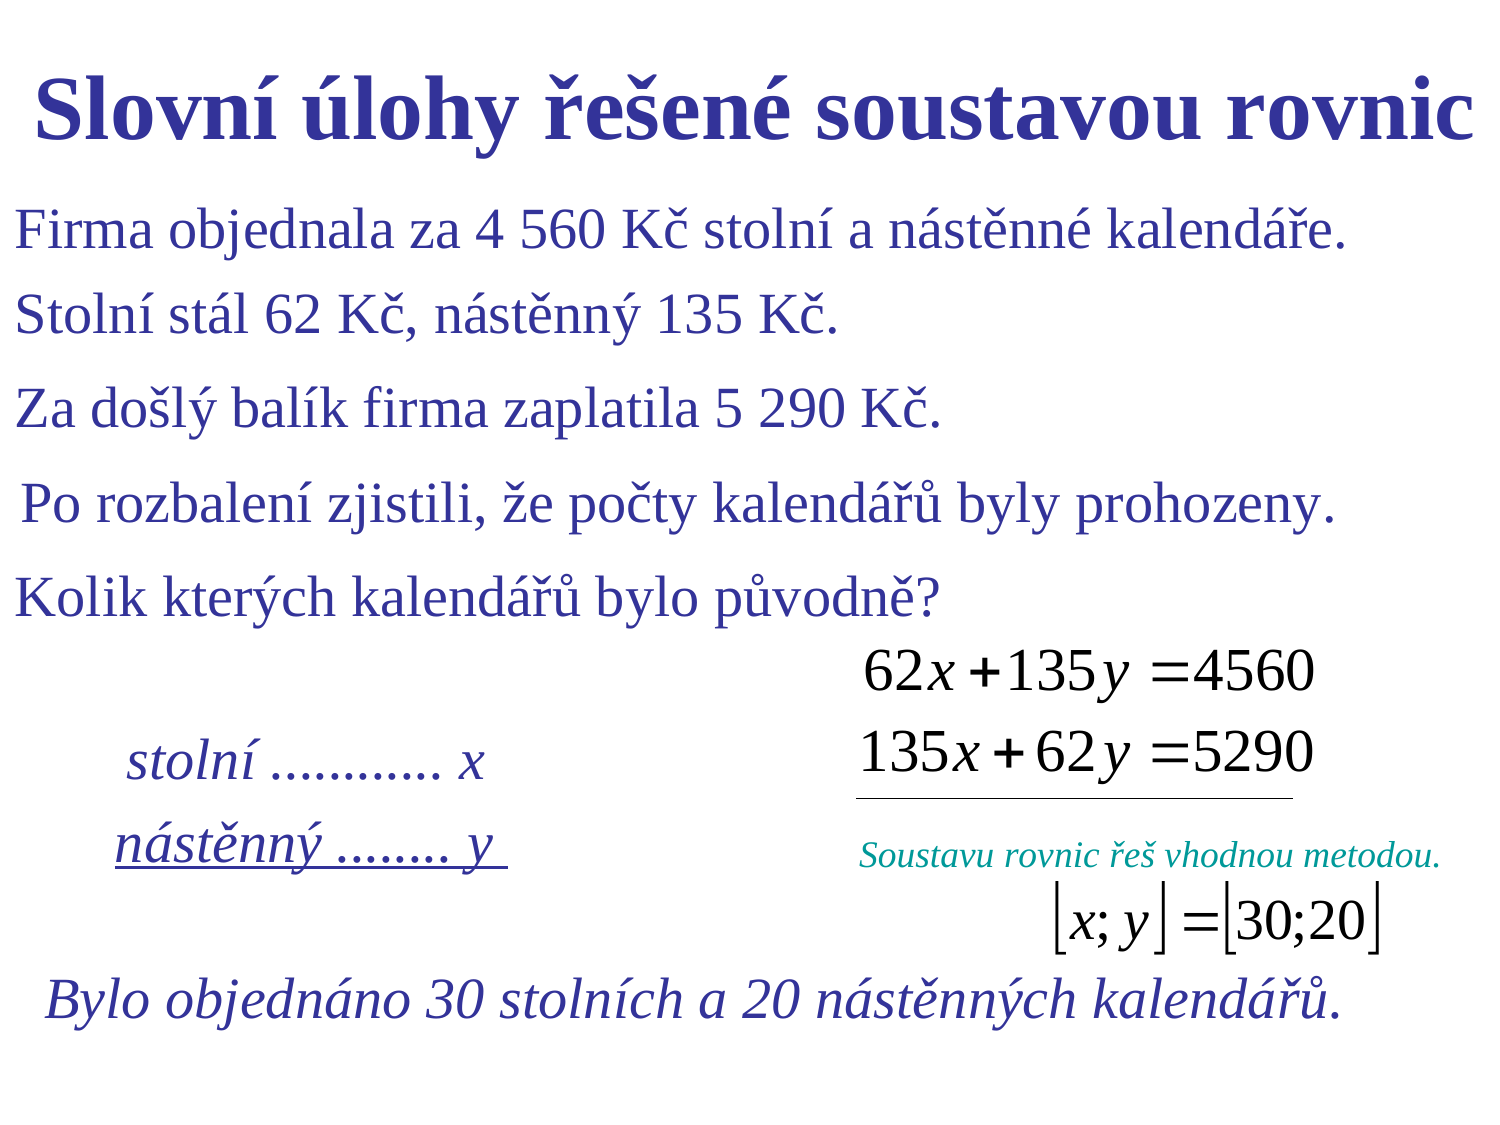

Slovní úlohy řešené soustavou rovnic
Firma objednala za 4 560 Kč stolní a nástěnné kalendáře.
Stolní stál 62 Kč, nástěnný 135 Kč.
Za došlý balík firma zaplatila 5 290 Kč.
Po rozbalení zjistili, že počty kalendářů byly prohozeny.
Kolik kterých kalendářů bylo původně?
stolní ............ x
nástěnný ........ y
Soustavu rovnic řeš vhodnou metodou.
Bylo objednáno 30 stolních a 20 nástěnných kalendářů.